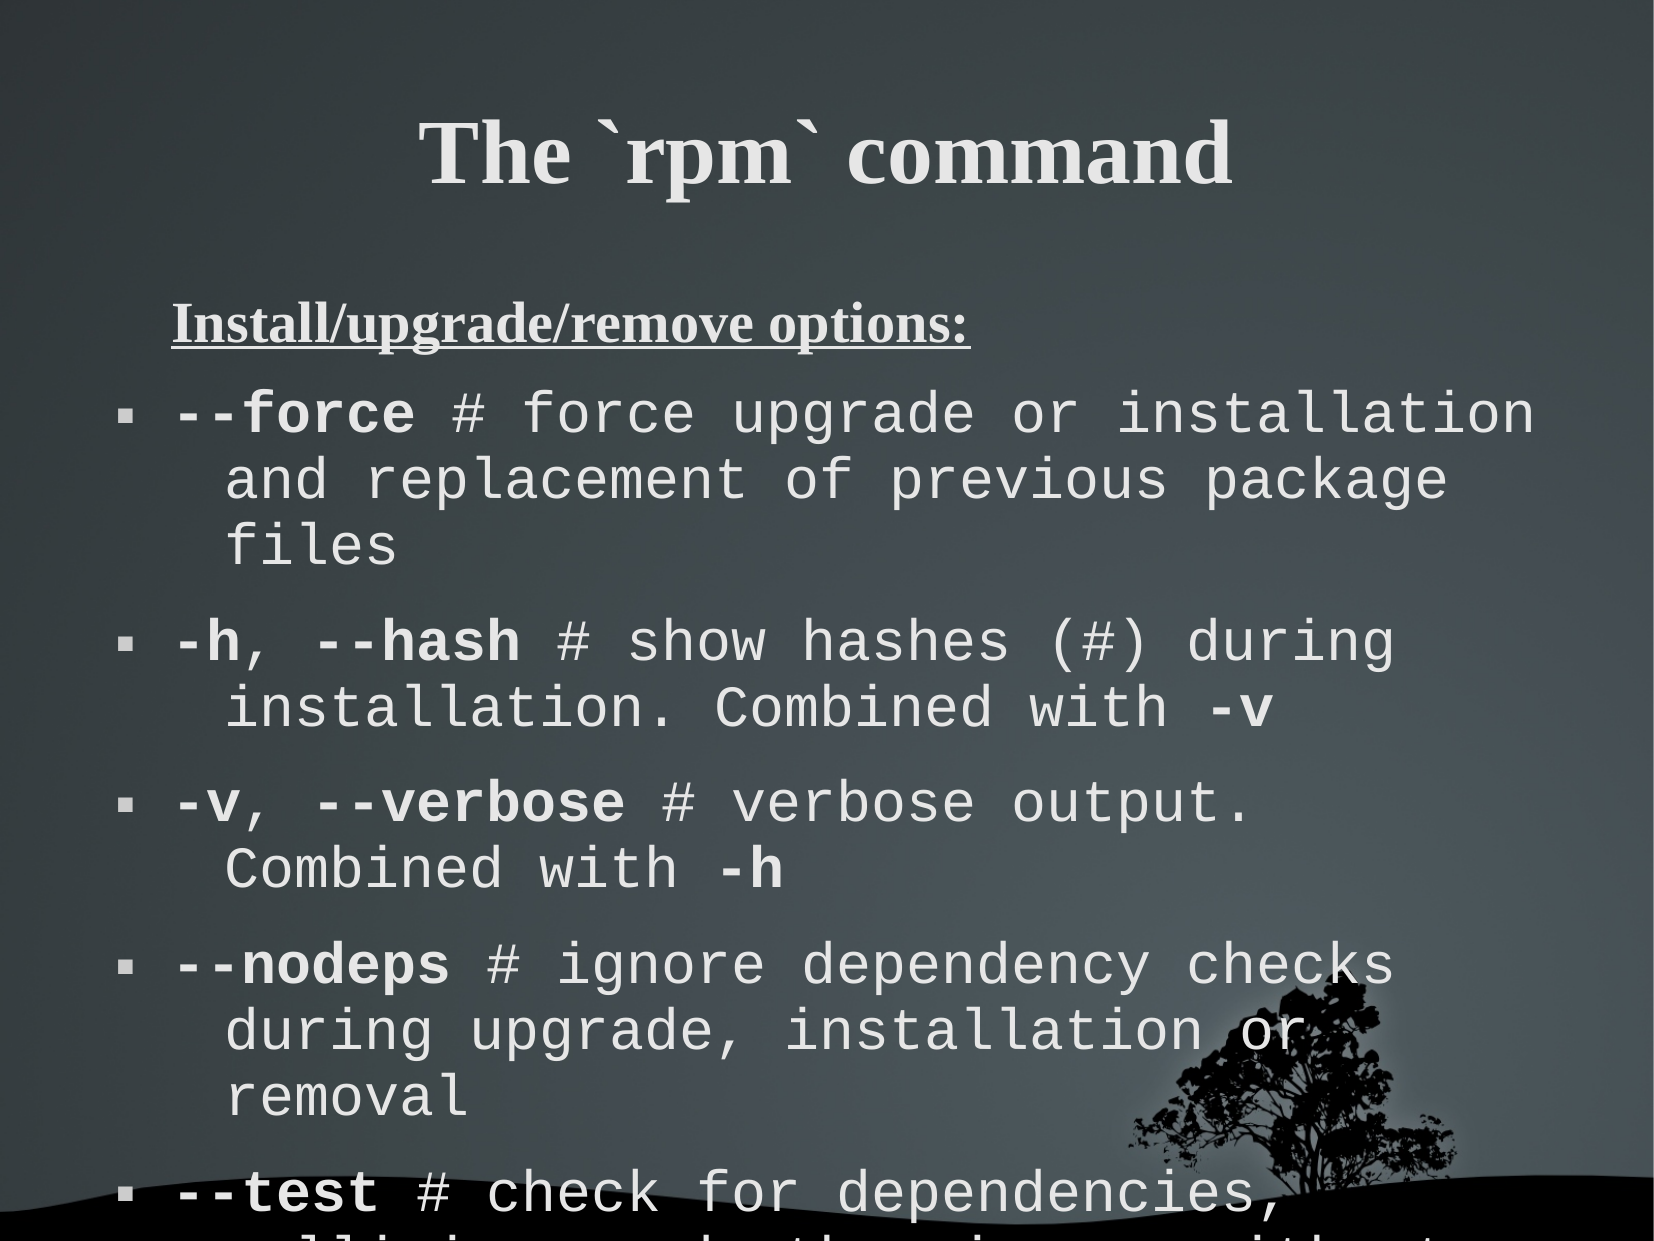

The `rpm` command
# Install/upgrade/remove options:
--force # force upgrade or installation and replacement of previous package files
-h, --hash # show hashes (#) during installation. Combined with -v
-v, --verbose # verbose output. Combined with -h
--nodeps # ignore dependency checks during upgrade, installation or removal
--test # check for dependencies, collisions and other issues without actually installing of upgrading